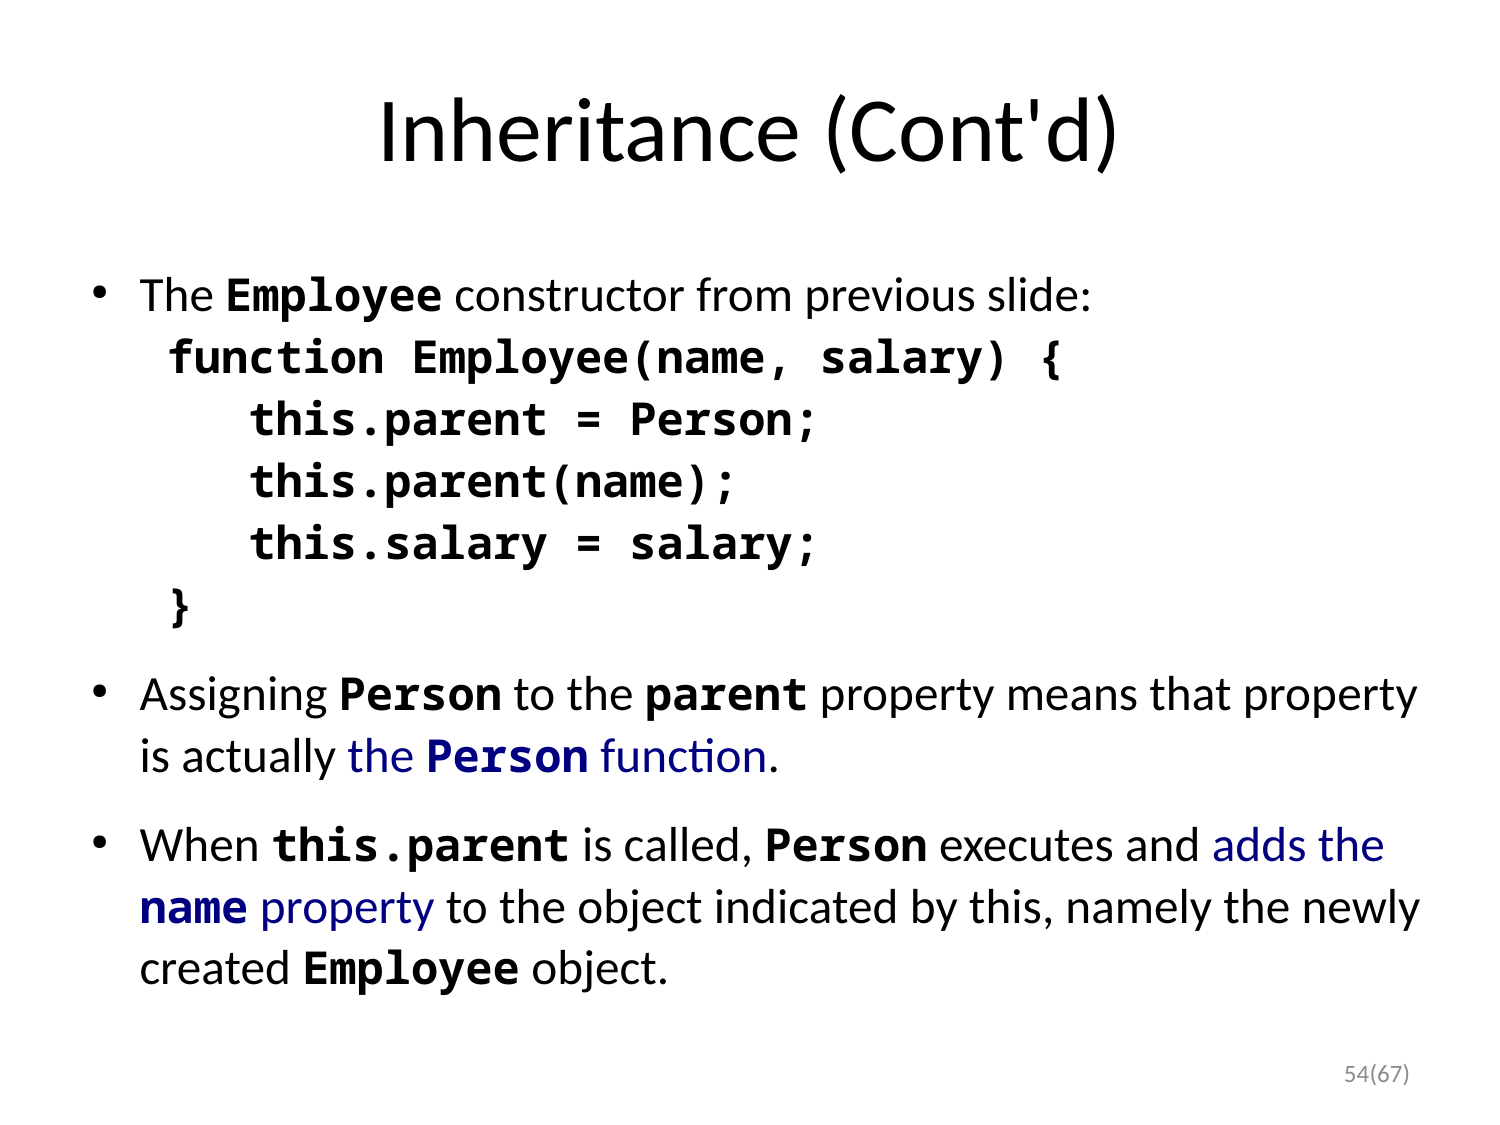

# Inheritance (Cont'd)
The Employee constructor from previous slide:
 function Employee(name, salary) {
 this.parent = Person;
 this.parent(name);
 this.salary = salary;
 }
Assigning Person to the parent property means that property is actually the Person function.
When this.parent is called, Person executes and adds the name property to the object indicated by this, namely the newly created Employee object.
54